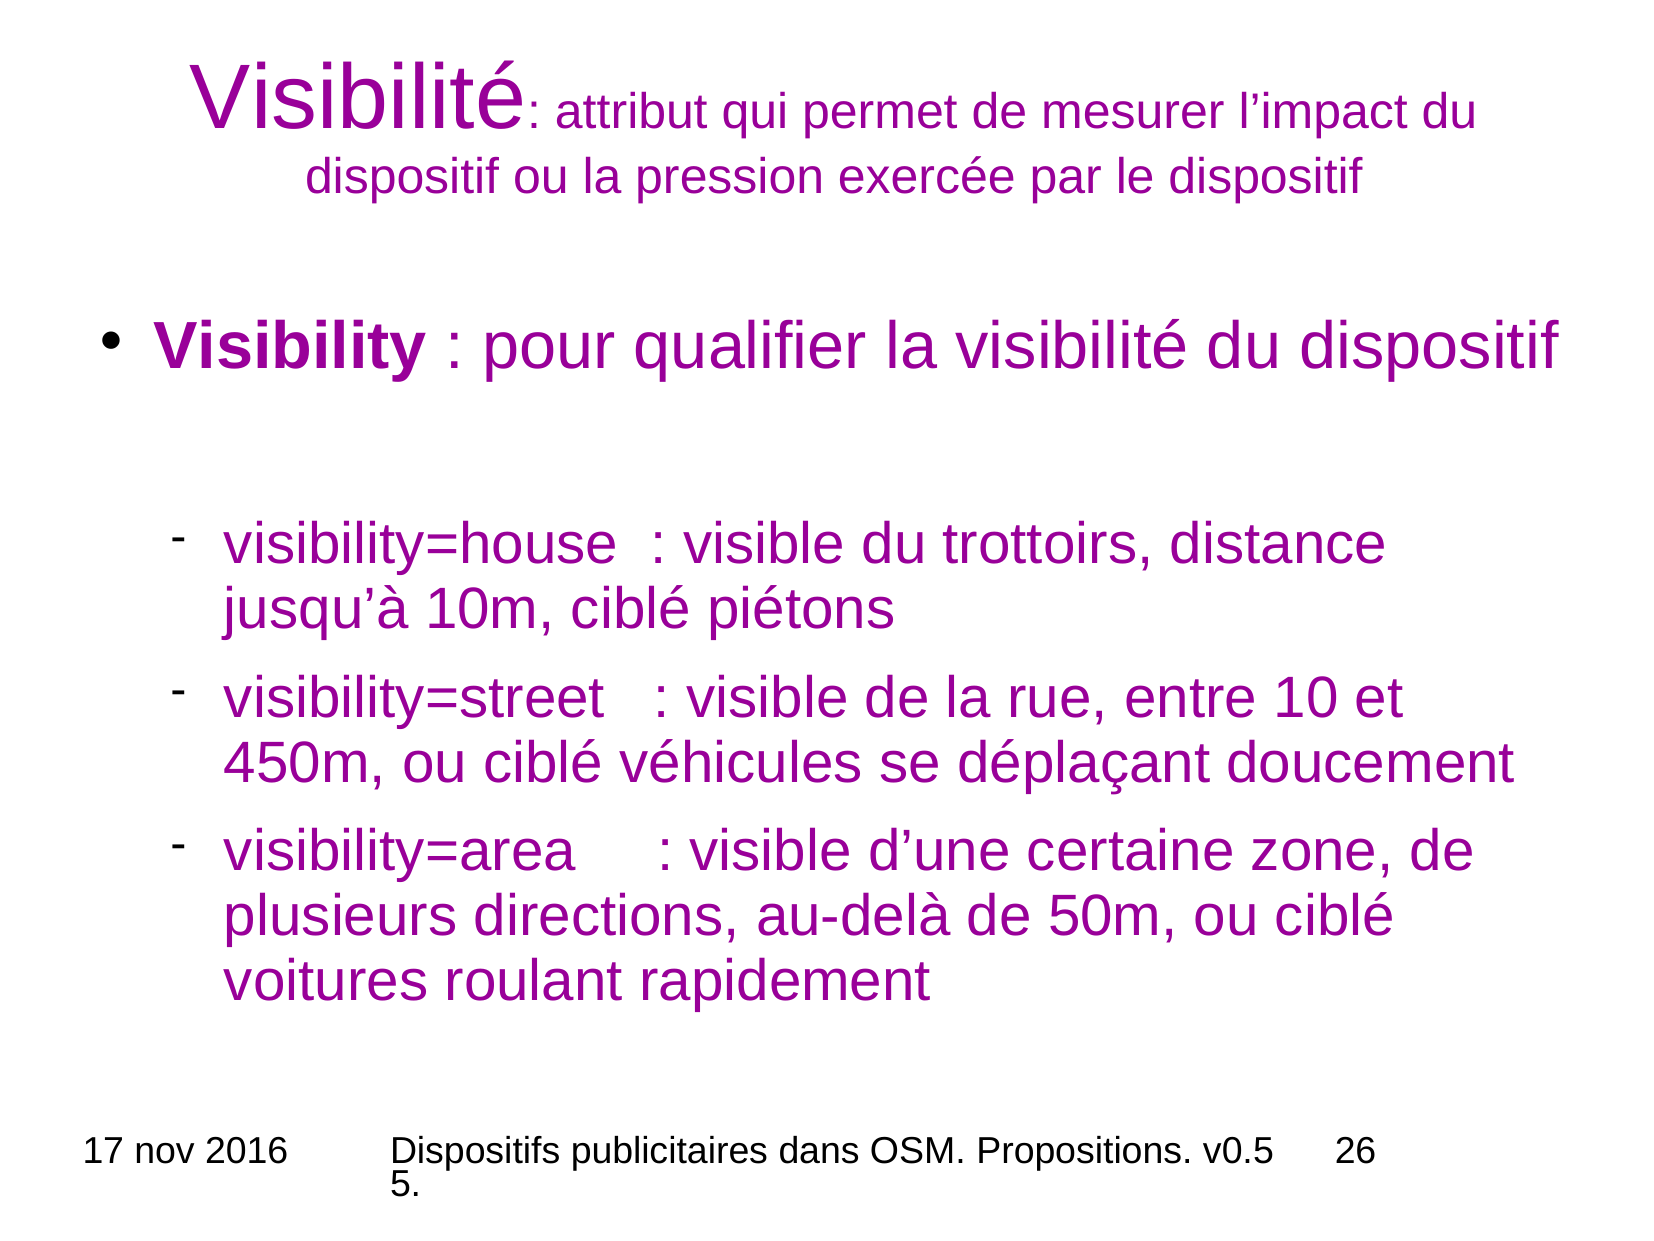

# Visibilité: attribut qui permet de mesurer l’impact du dispositif ou la pression exercée par le dispositif
Visibility : pour qualifier la visibilité du dispositif
visibility=house : visible du trottoirs, distance jusqu’à 10m, ciblé piétons
visibility=street : visible de la rue, entre 10 et 450m, ou ciblé véhicules se déplaçant doucement
visibility=area : visible d’une certaine zone, de plusieurs directions, au-delà de 50m, ou ciblé voitures roulant rapidement
17 nov 2016
Dispositifs publicitaires dans OSM. Propositions. v0.55.
26